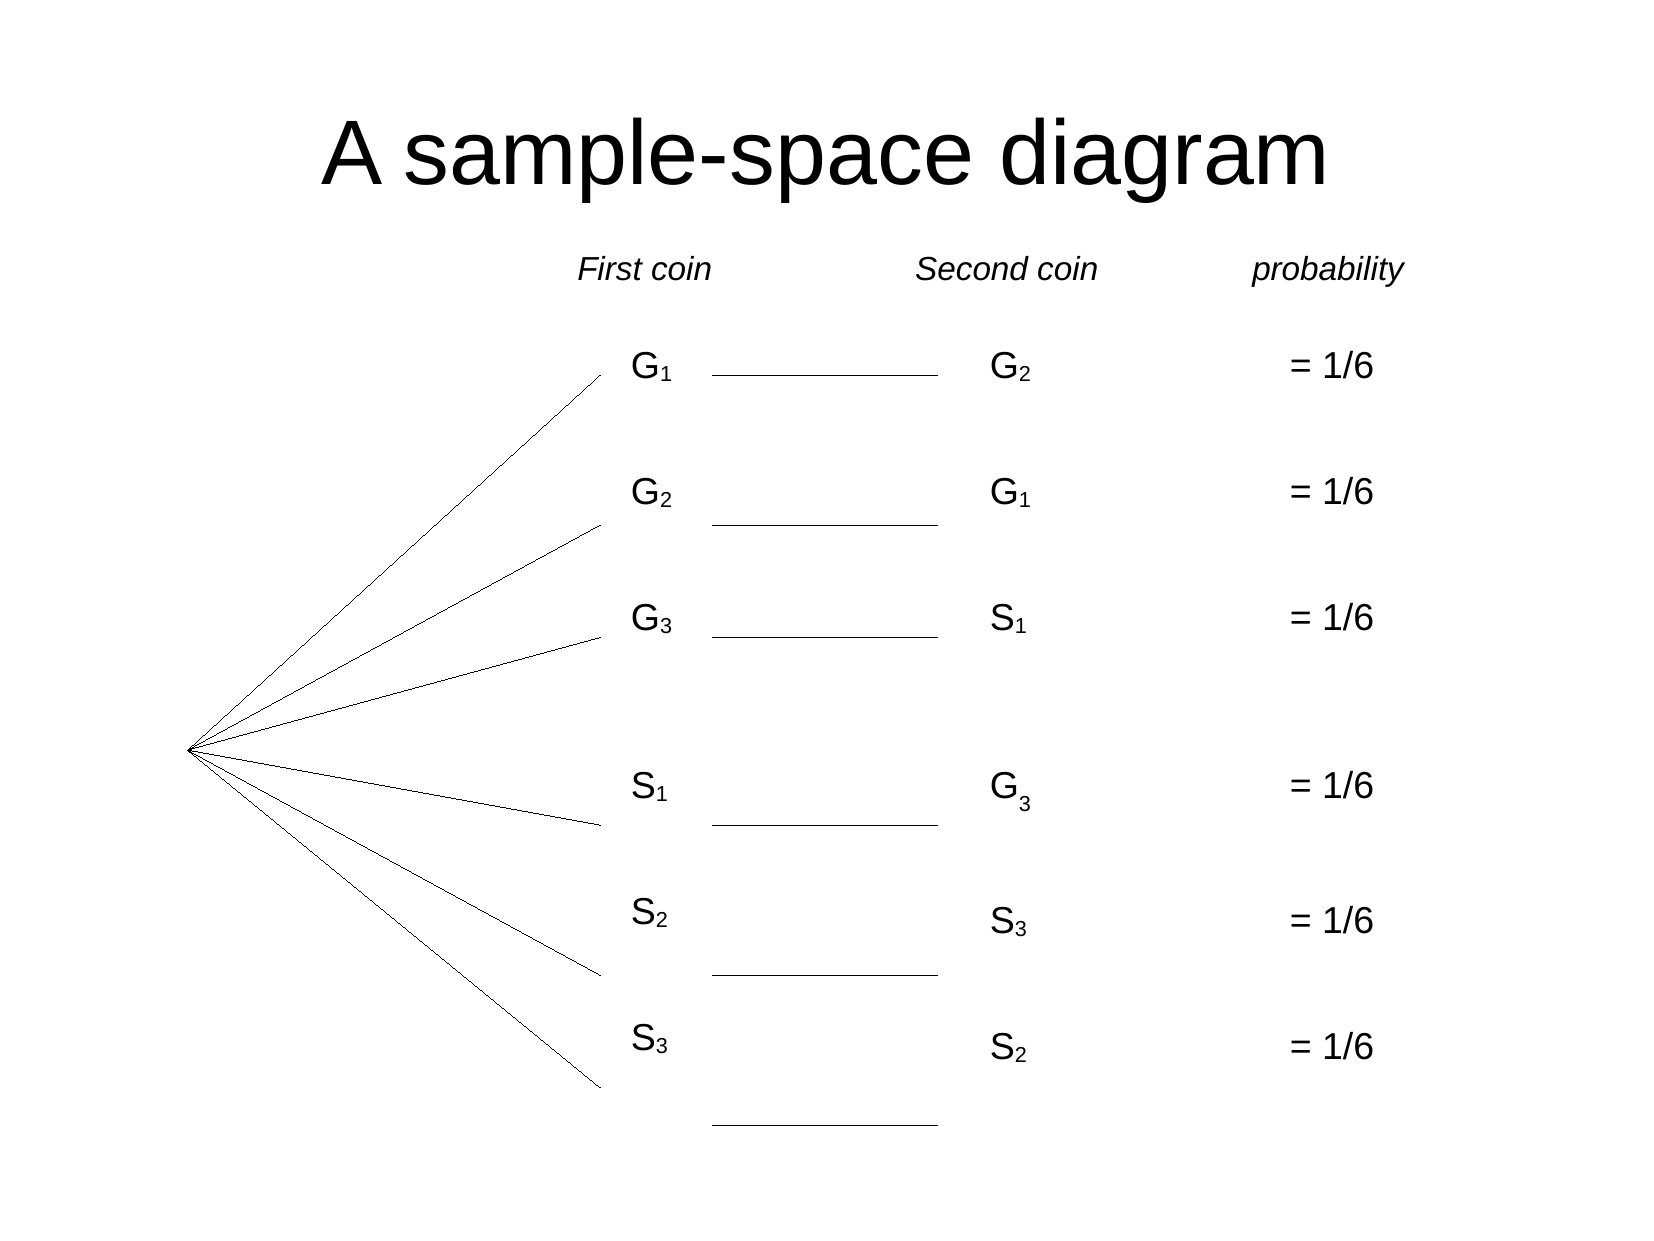

# A sample-space diagram
First coin Second coin			probability
G1
G2
G3
S1
S2
S3
G2				= 1/6
G1				= 1/6
S1				= 1/6
G3				= 1/6
S3				= 1/6
S2				= 1/6